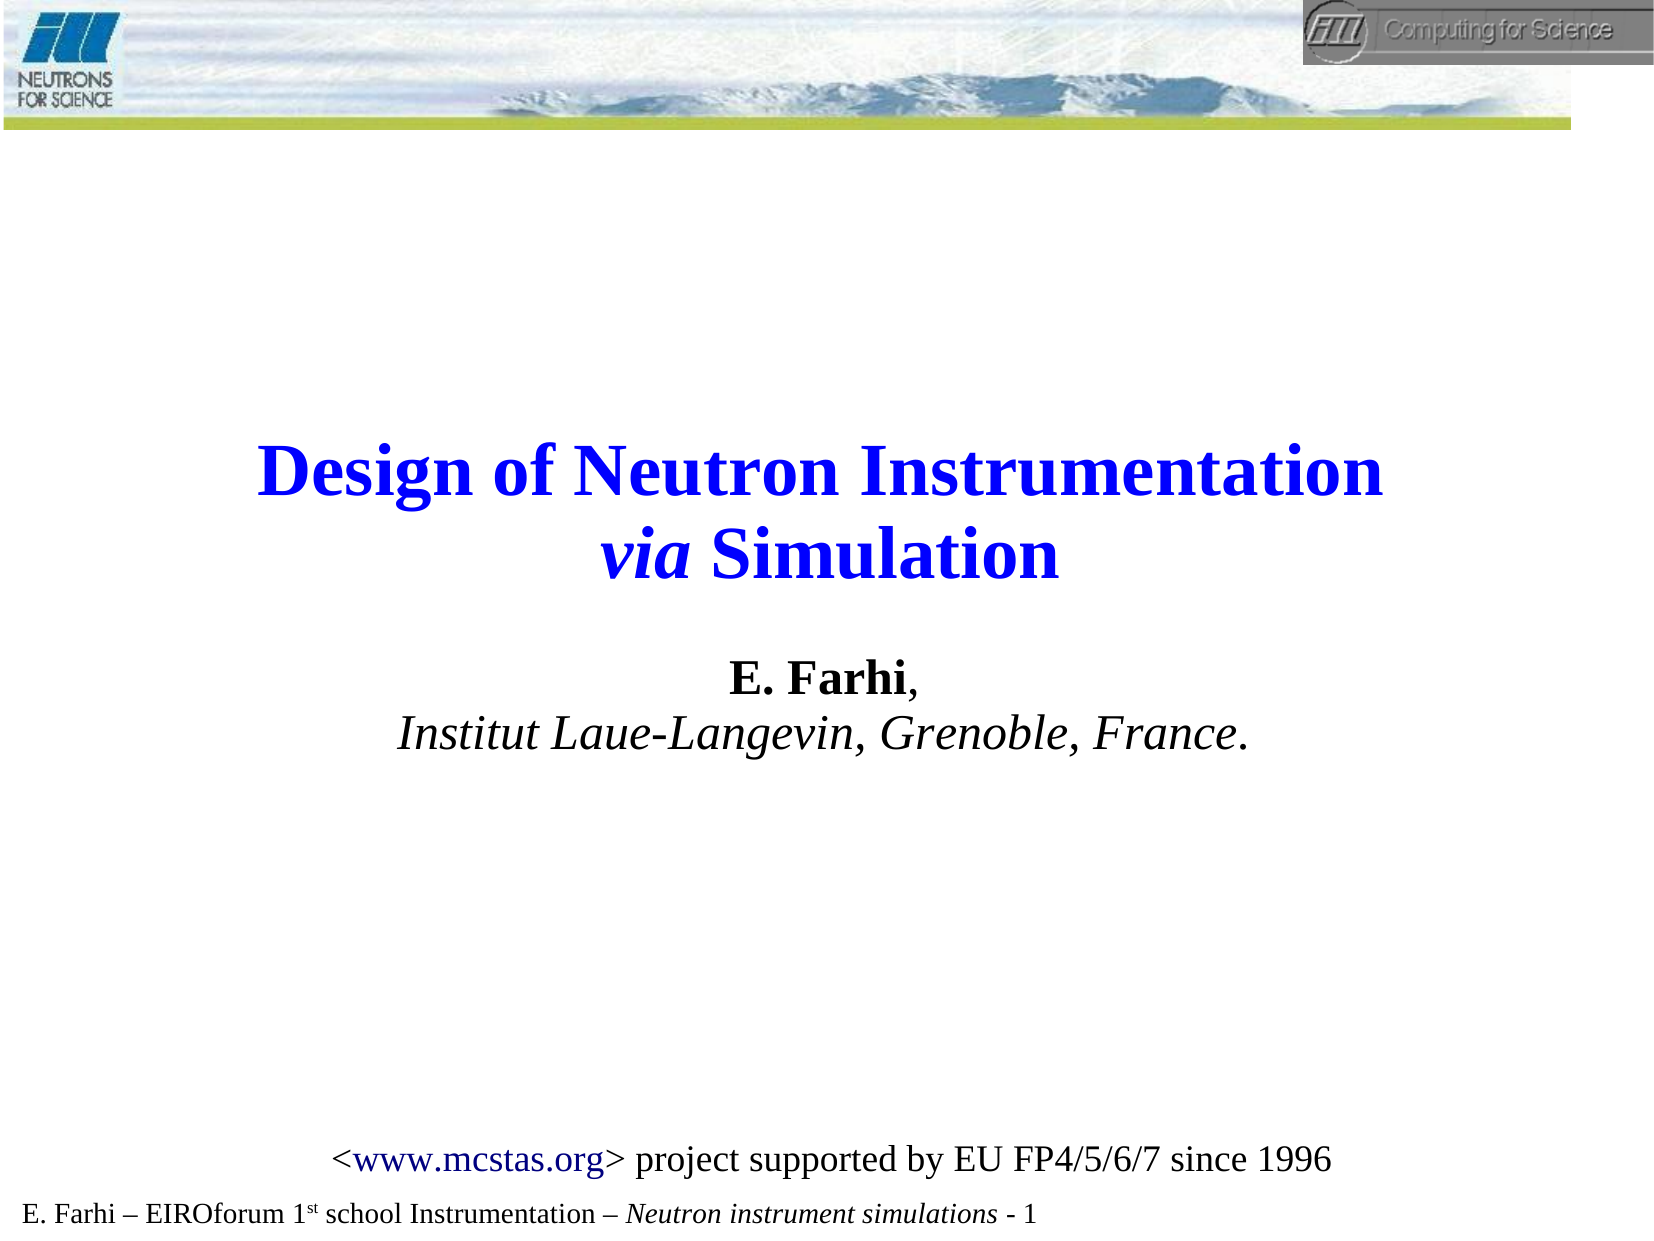

Design of Neutron Instrumentation
via Simulation
E. Farhi,
Institut Laue-Langevin, Grenoble, France.
<www.mcstas.org> project supported by EU FP4/5/6/7 since 1996